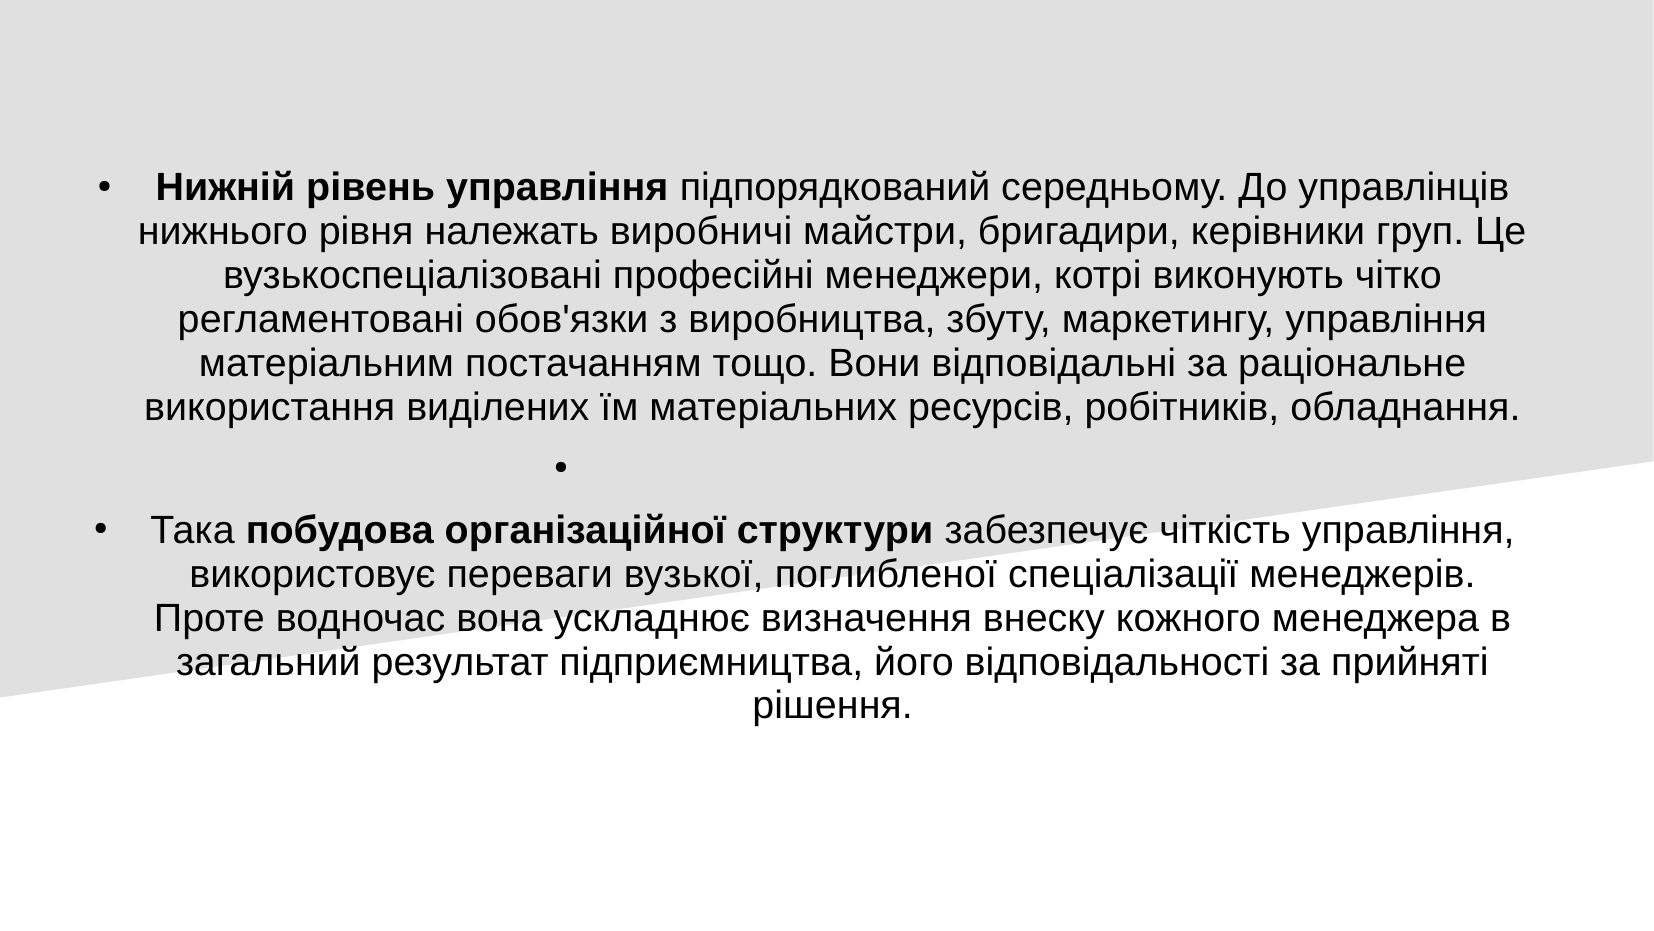

# Нижній рівень управління підпорядкований середньому. До управлінців нижнього рівня належать виробничі майстри, бригадири, керівники груп. Це вузькоспеціалізовані професійні менеджери, котрі виконують чітко регламентовані обов'язки з виробництва, збуту, маркетингу, управління матеріальним постачанням тощо. Вони відповідальні за раціональне використання виділених їм матеріальних ресурсів, робітників, обладнання.
Така побудова організаційної структури забезпечує чіткість управління, використовує переваги вузької, поглибленої спеціалізації менеджерів. Проте водночас вона ускладнює визначення внеску кожного менеджера в загальний результат підприємництва, його відповідальності за прийняті рішення.